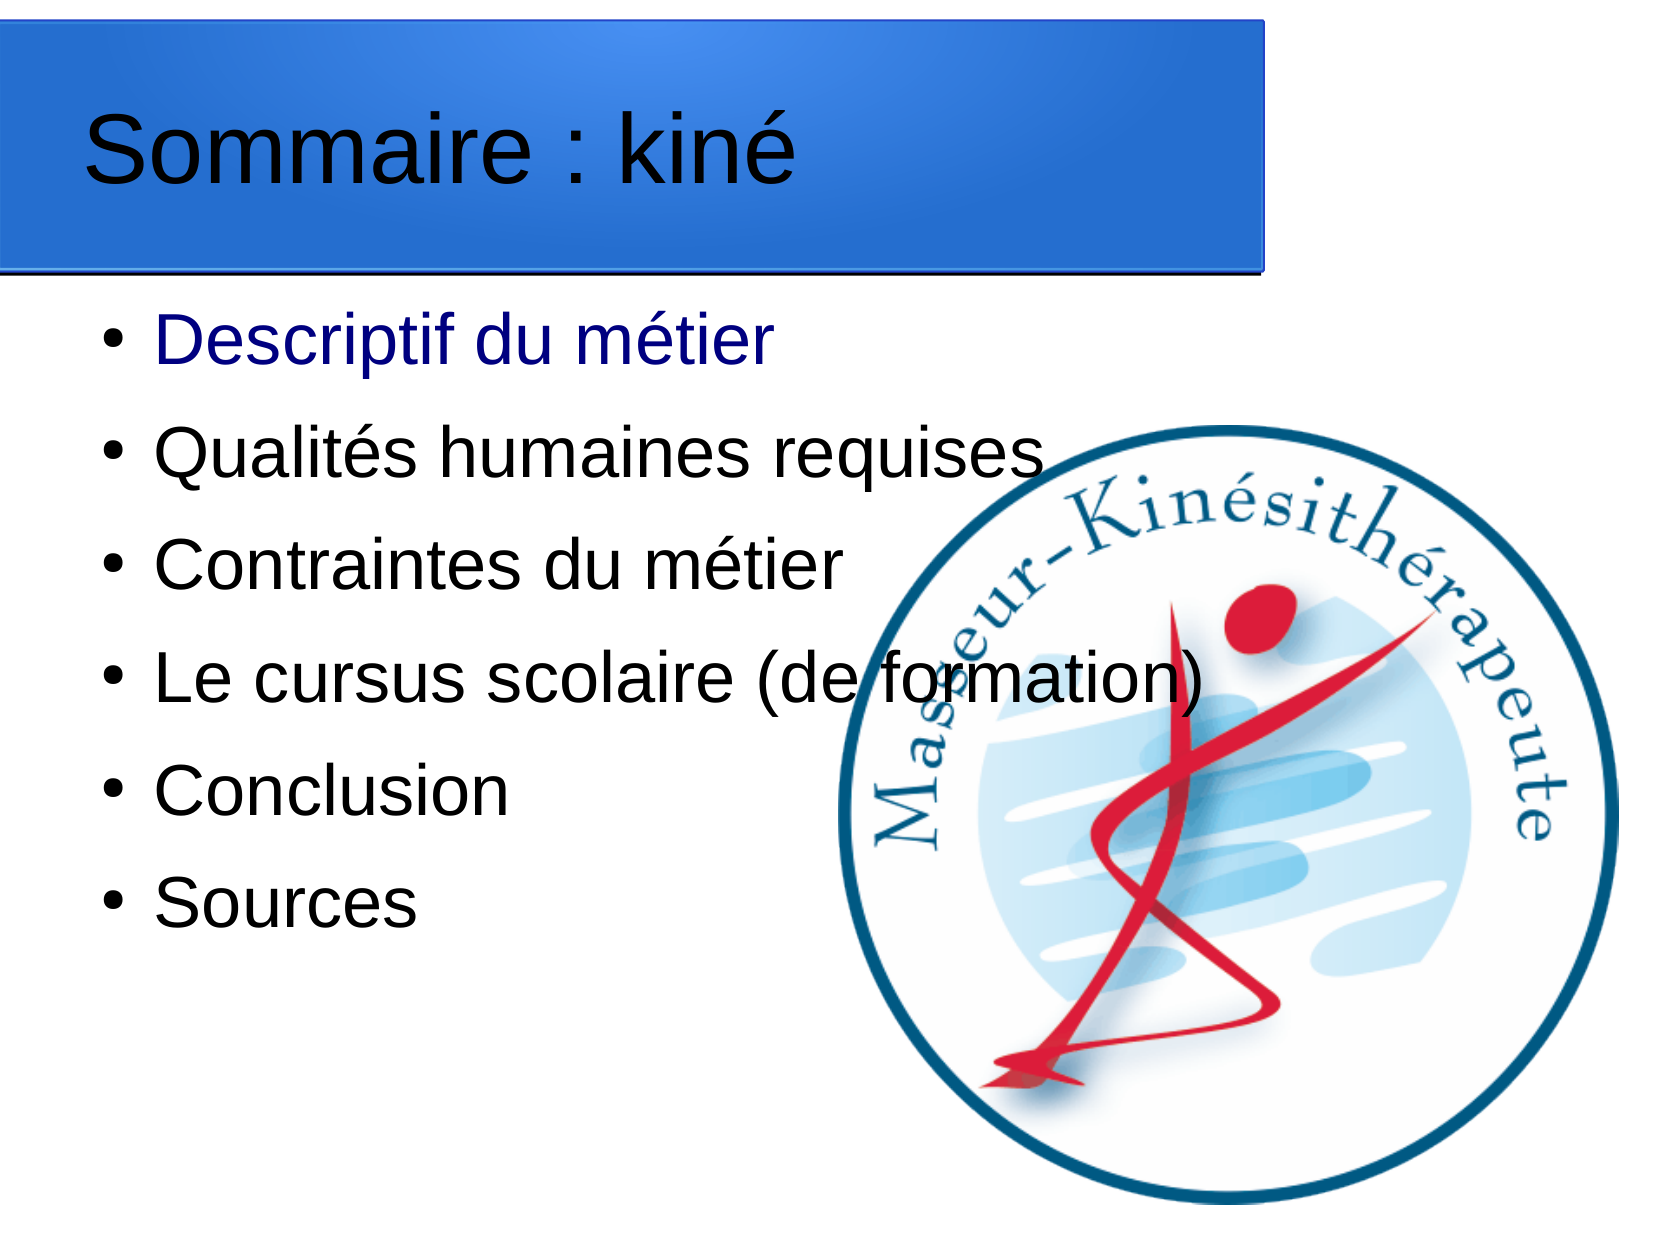

# Sommaire : kiné
Descriptif du métier
Qualités humaines requises
Contraintes du métier
Le cursus scolaire (de formation)
Conclusion
Sources